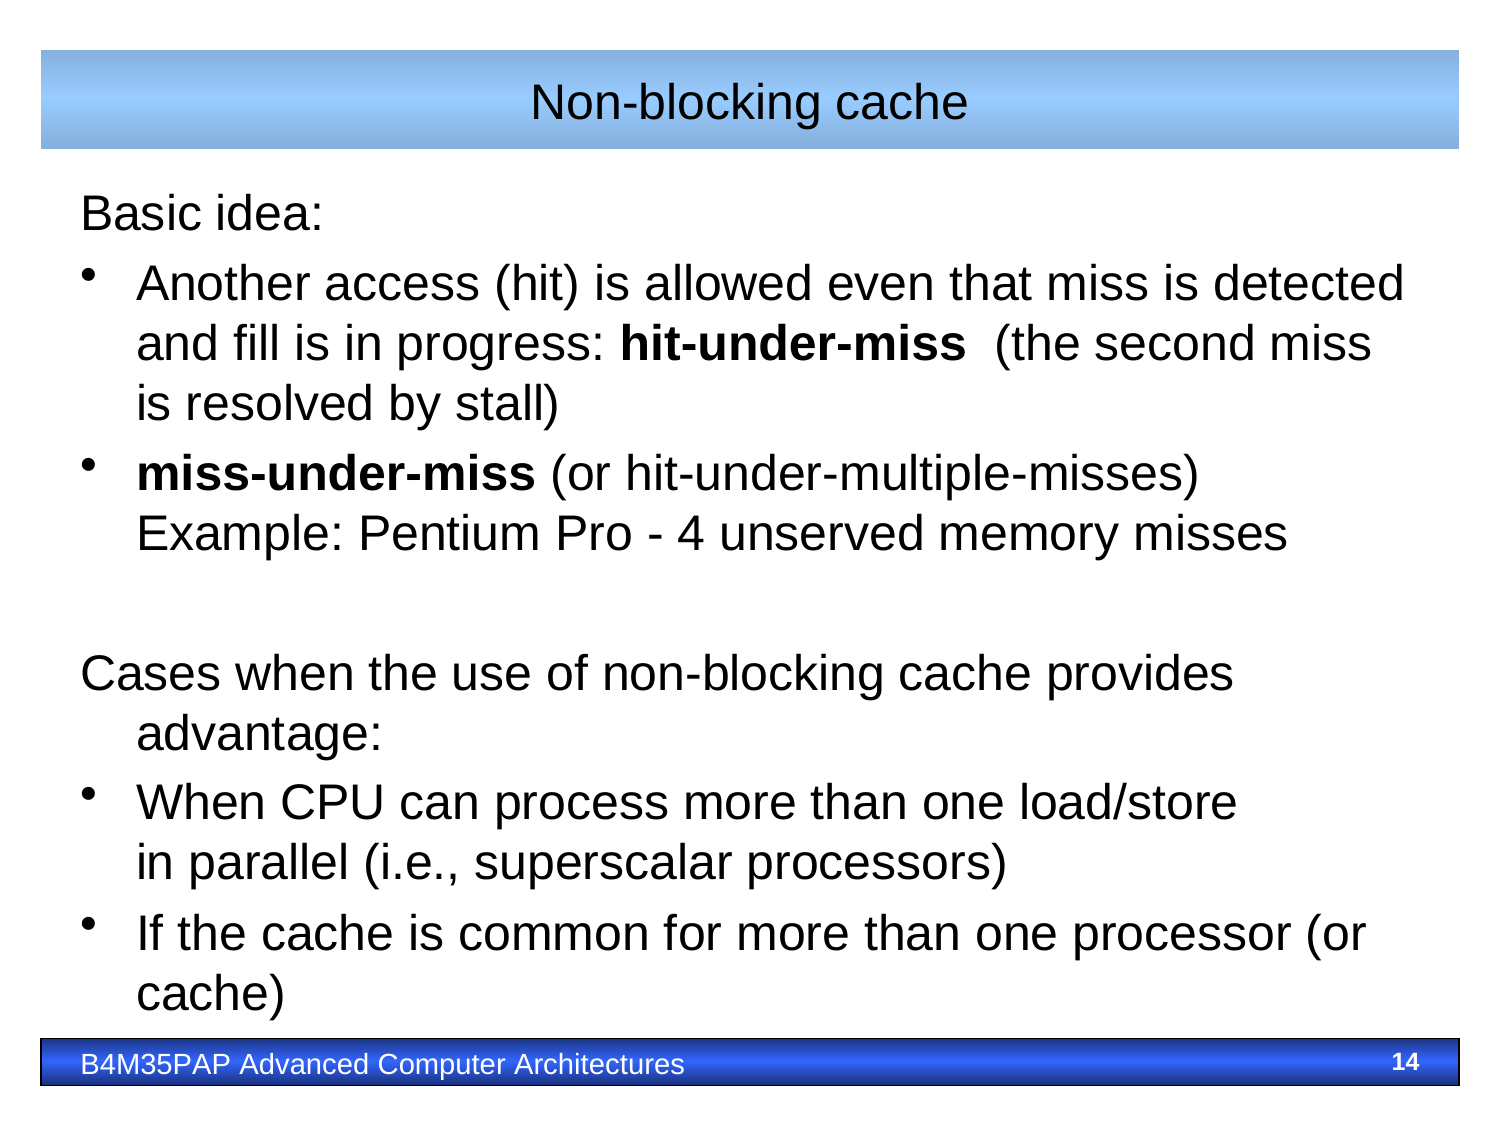

# Non-blocking cache
Basic idea:
Another access (hit) is allowed even that miss is detected and fill is in progress: hit-under-miss (the second miss is resolved by stall)
miss-under-miss (or hit-under-multiple-misses)
Example: Pentium Pro - 4 unserved memory misses
Cases when the use of non-blocking cache provides advantage:
When CPU can process more than one load/store
in parallel (i.e., superscalar processors)
If the cache is common for more than one processor (or cache)